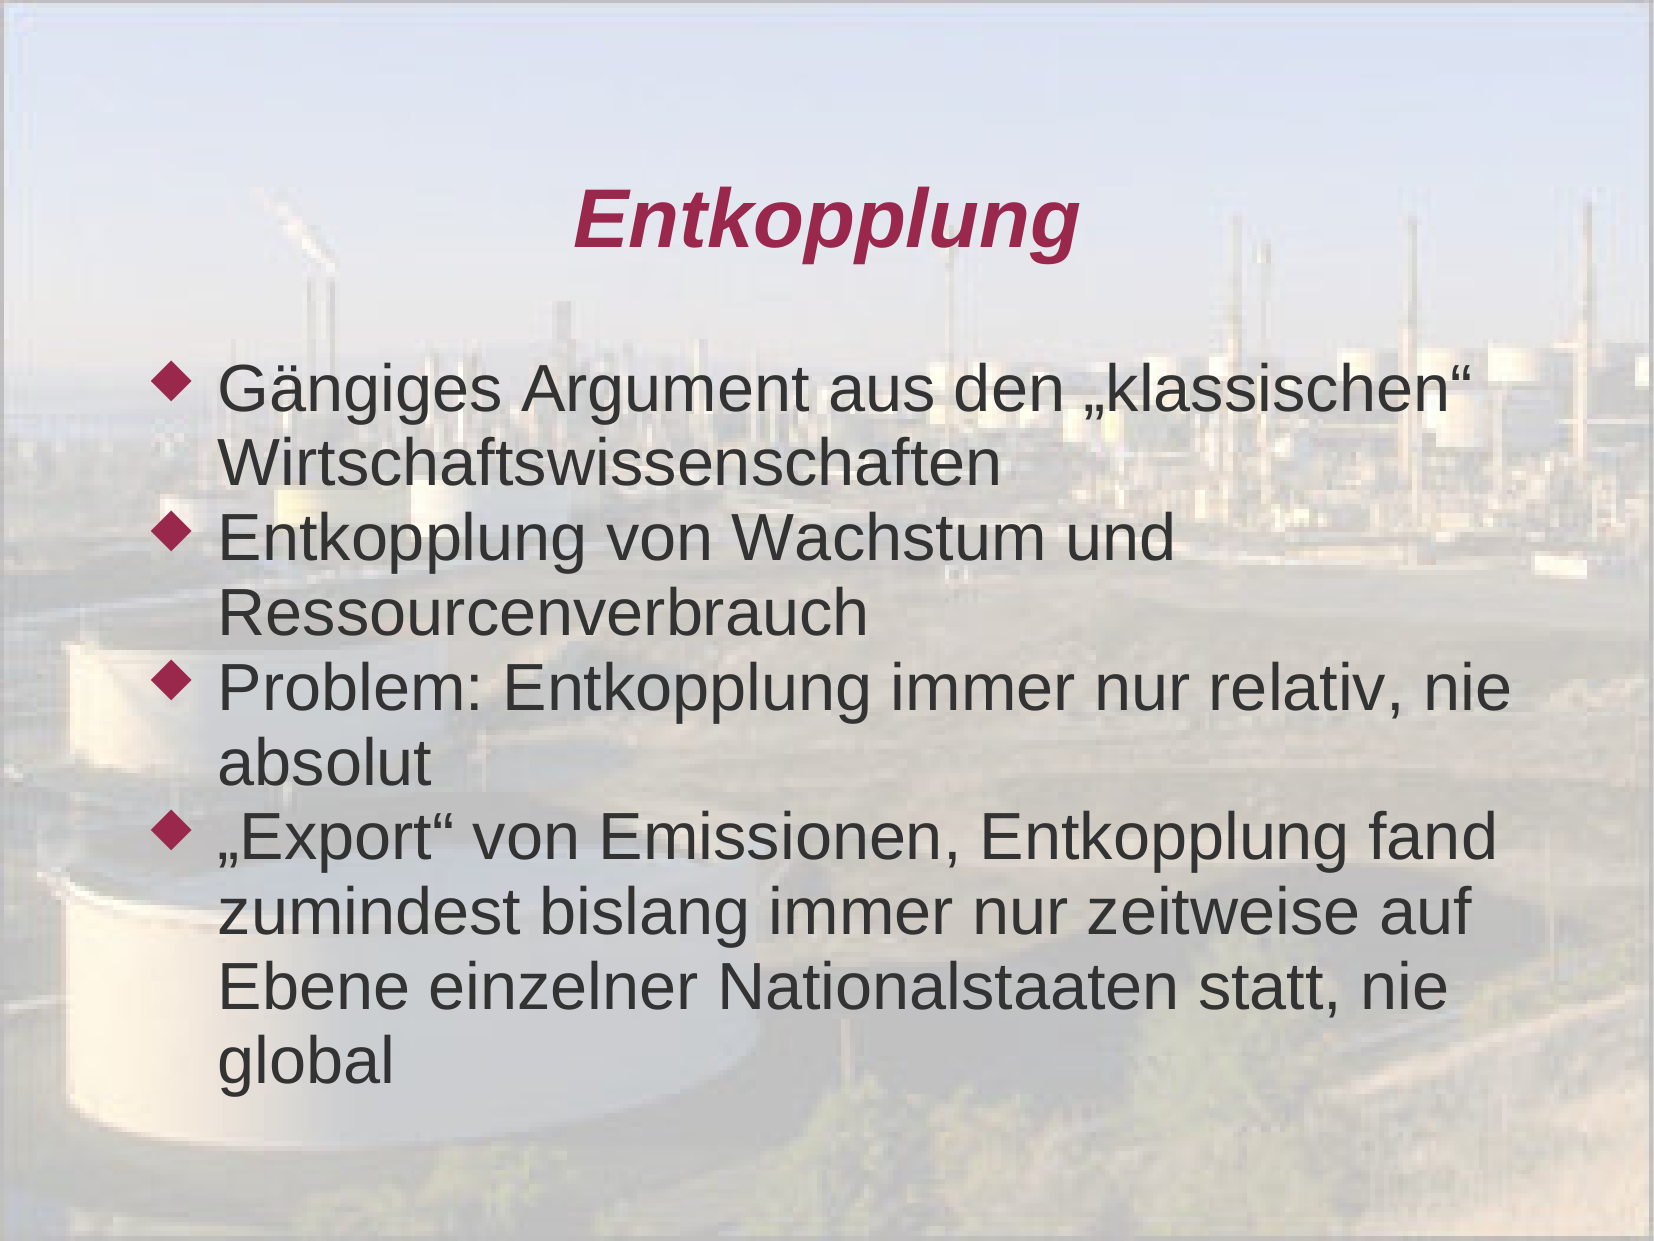

# Entkopplung
Gängiges Argument aus den „klassischen“ Wirtschaftswissenschaften
Entkopplung von Wachstum und Ressourcenverbrauch
Problem: Entkopplung immer nur relativ, nie absolut
„Export“ von Emissionen, Entkopplung fand zumindest bislang immer nur zeitweise auf Ebene einzelner Nationalstaaten statt, nie global